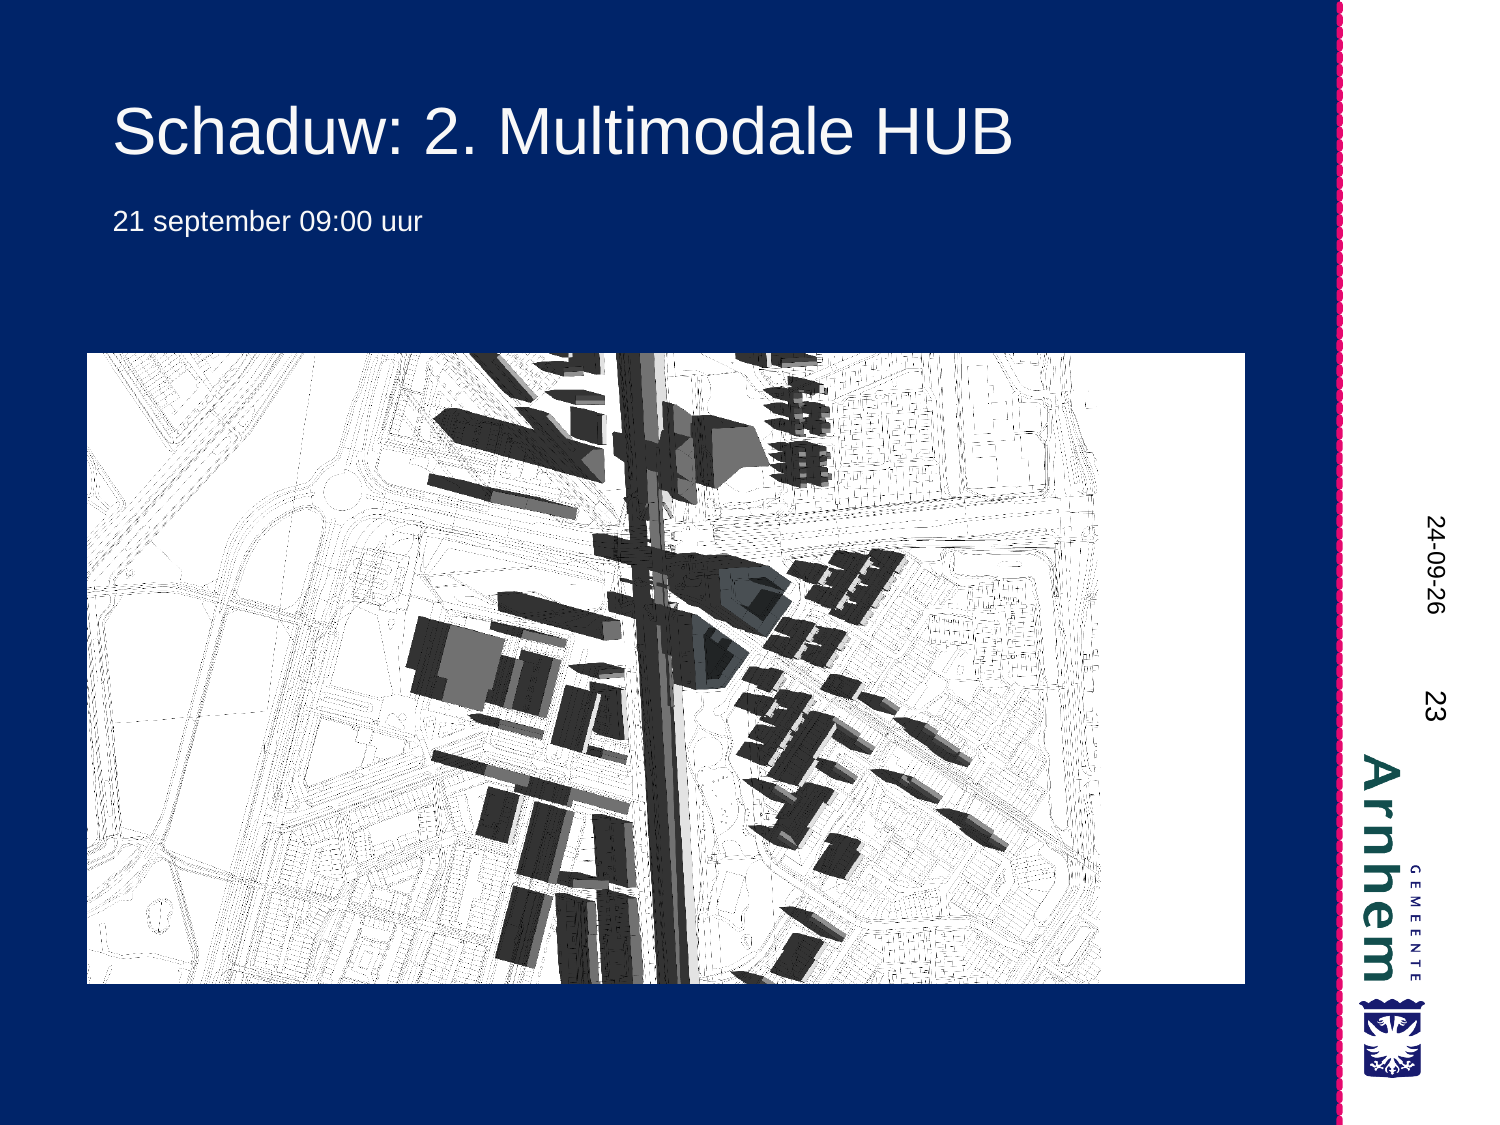

Schaduw: 2. Multimodale HUB
21 september 09:00 uur